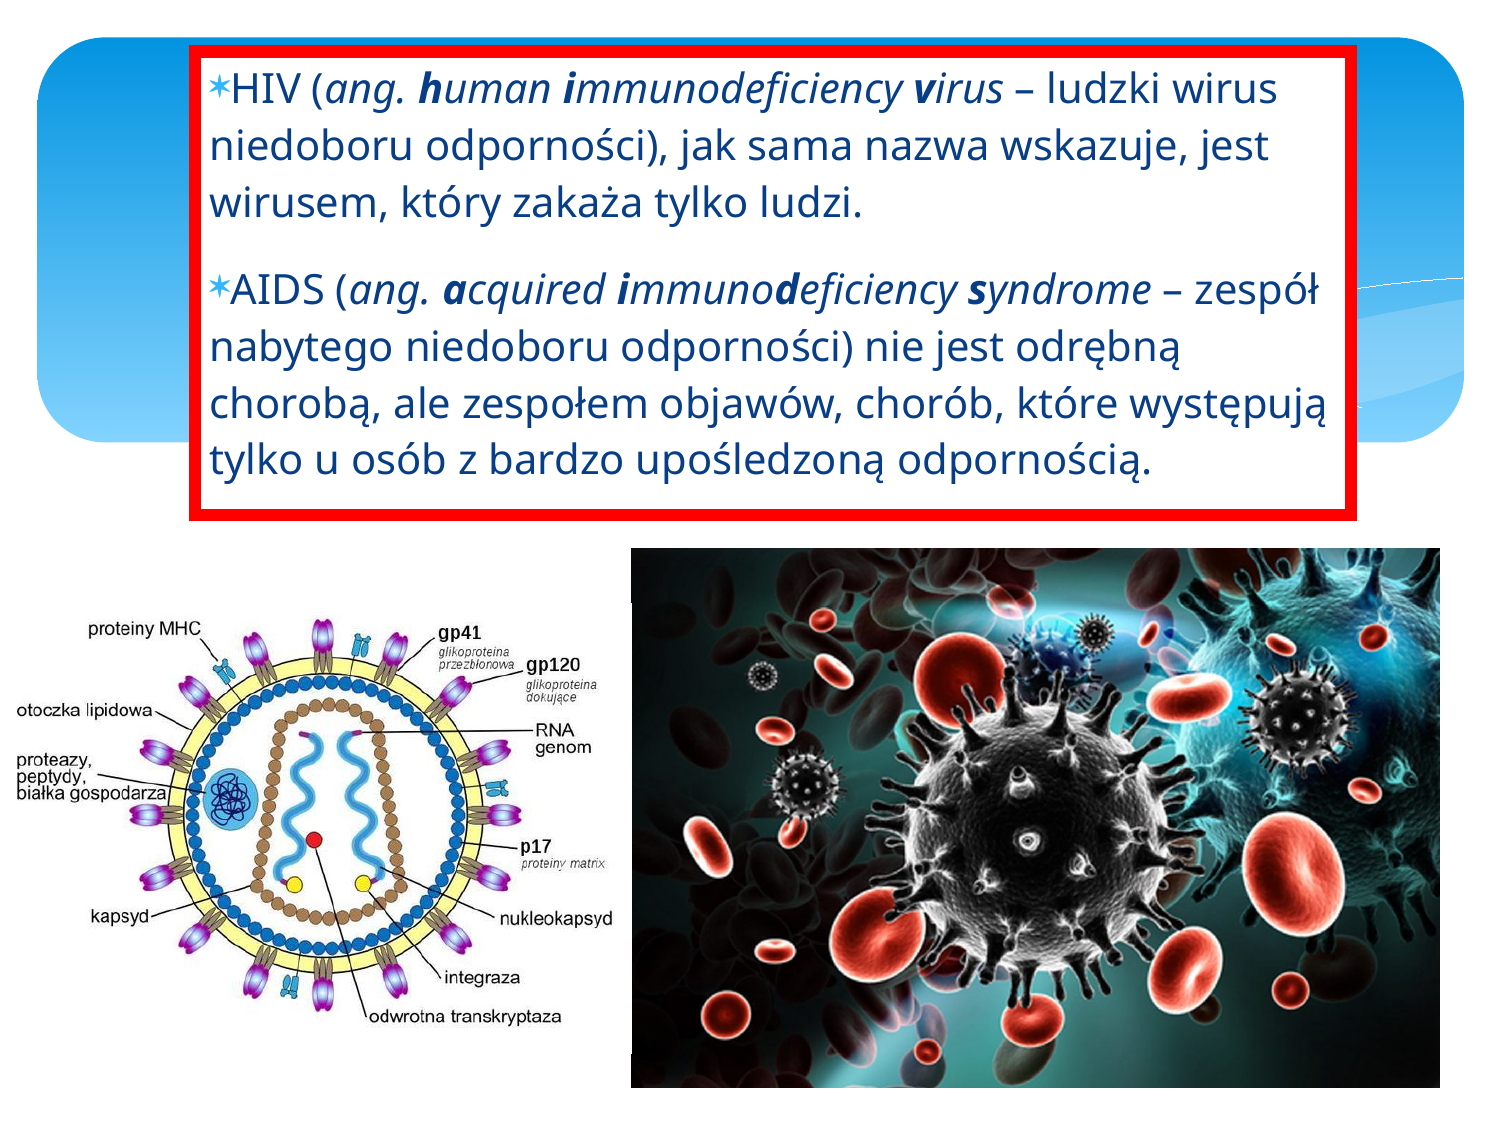

# HIV (ang. human immunodeficiency virus – ludzki wirus niedoboru odporności), jak sama nazwa wskazuje, jest wirusem, który zakaża tylko ludzi.
AIDS (ang. acquired immunodeficiency syndrome – zespół nabytego niedoboru odporności) nie jest odrębną chorobą, ale zespołem objawów, chorób, które występują tylko u osób z bardzo upośledzoną odpornością.